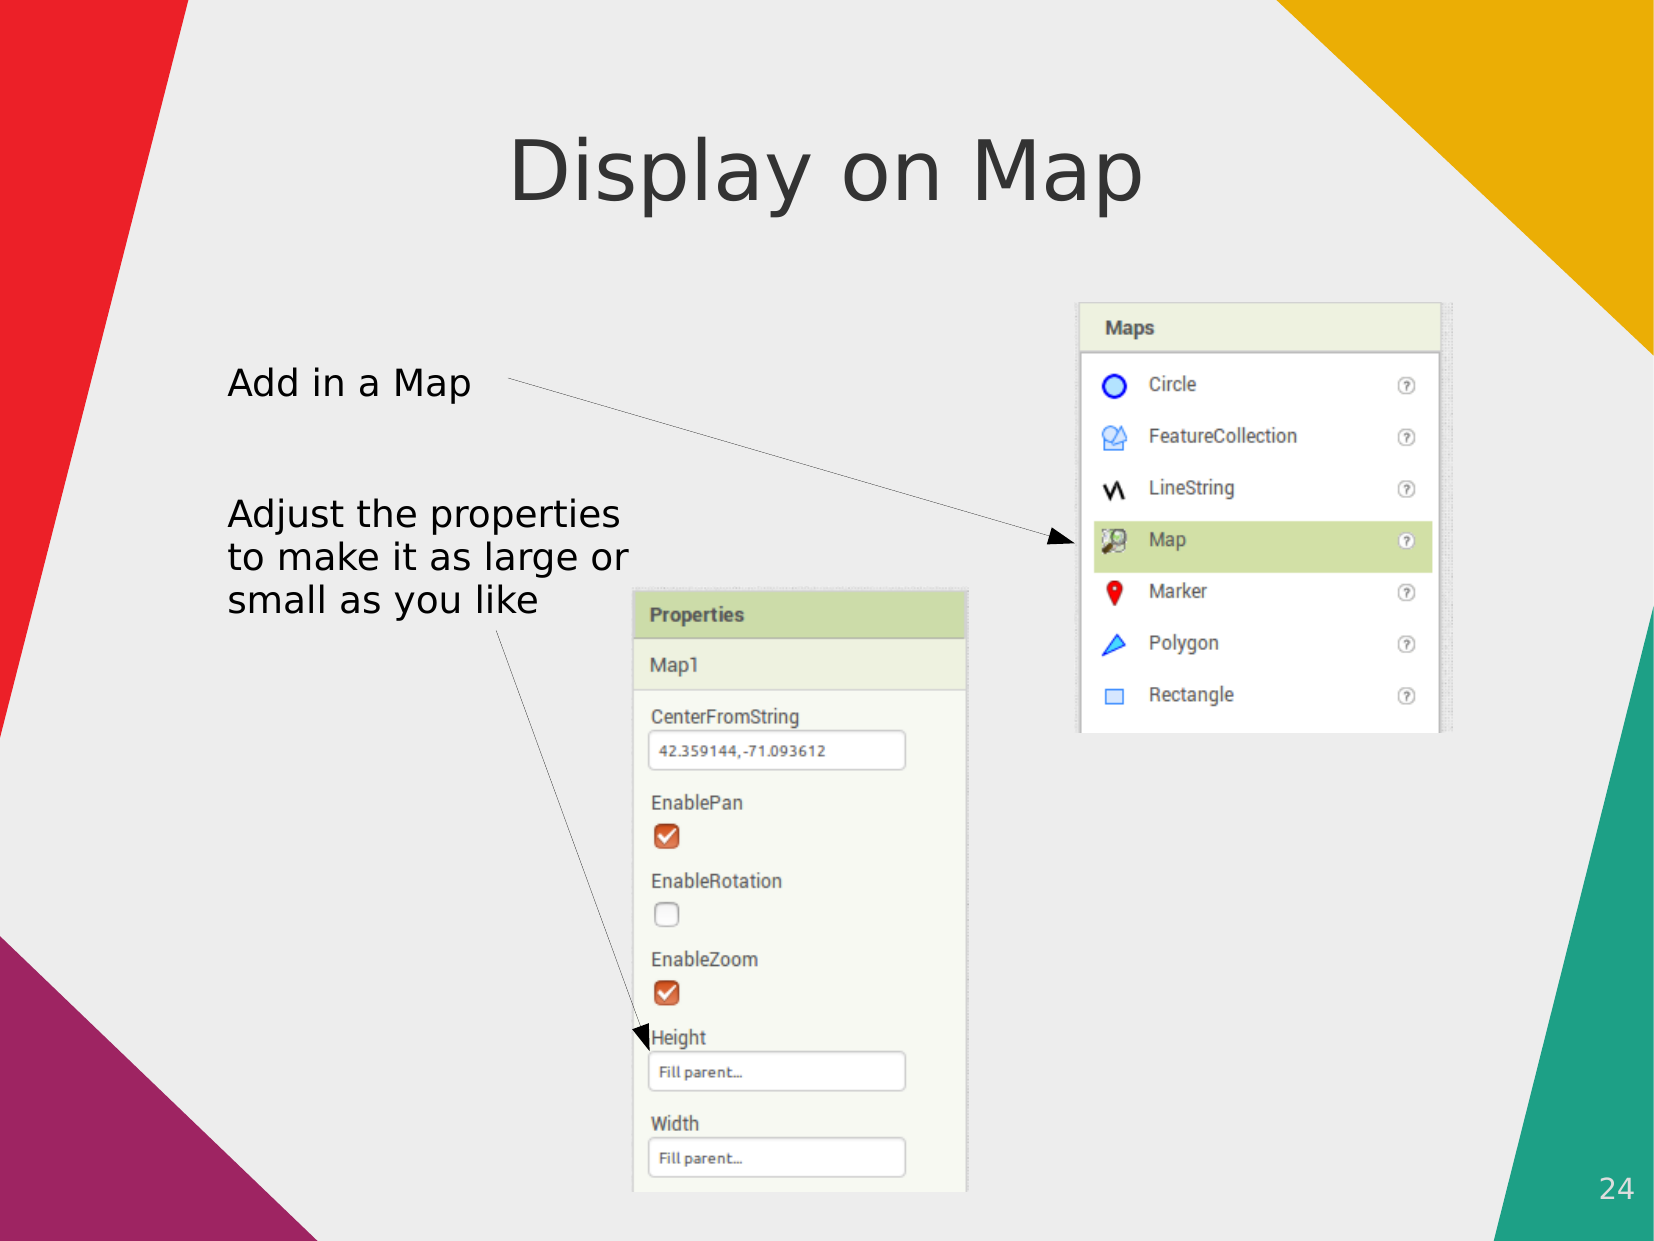

# Display on Map
Add in a Map
Adjust the properties to make it as large or small as you like
24